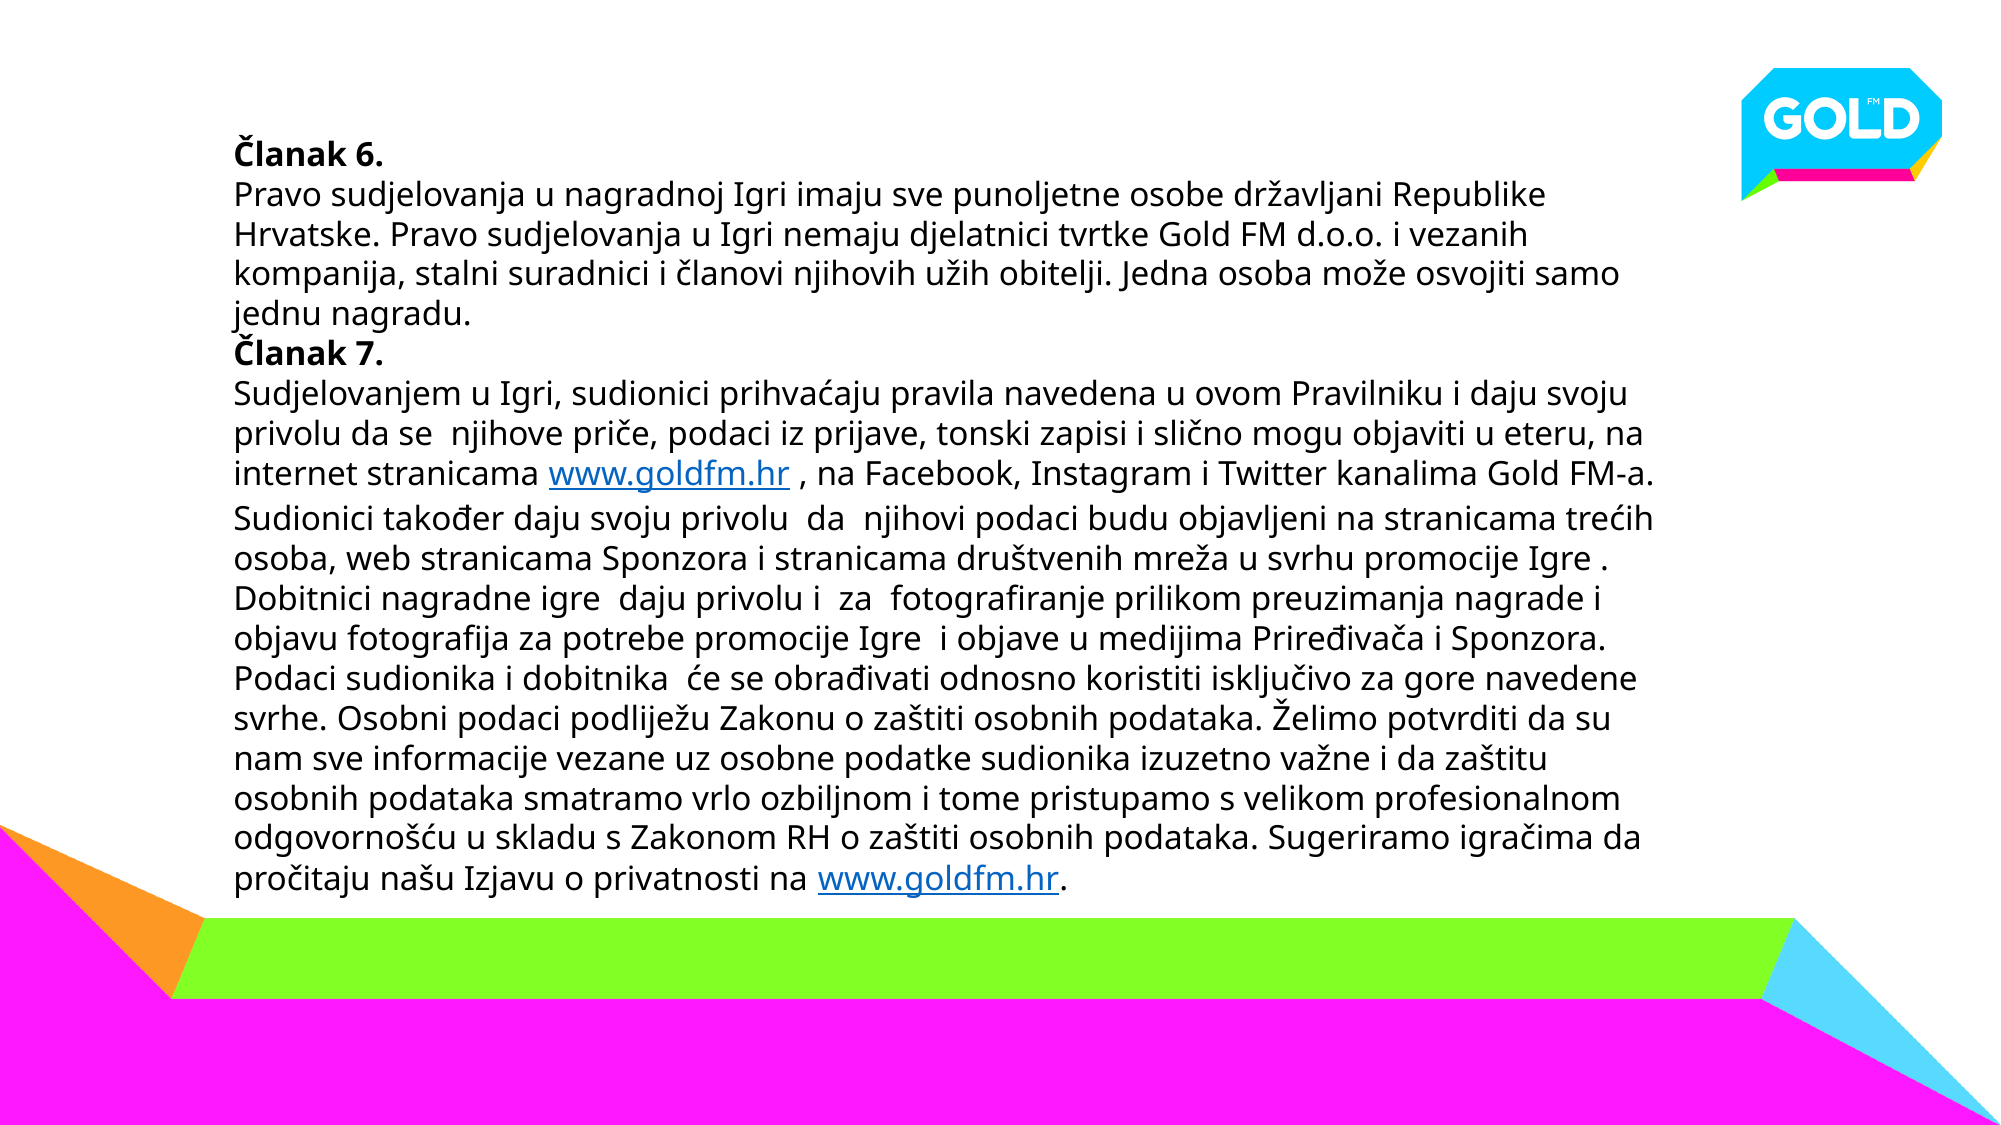

Članak 6.
Pravo sudjelovanja u nagradnoj Igri imaju sve punoljetne osobe državljani Republike Hrvatske. Pravo sudjelovanja u Igri nemaju djelatnici tvrtke Gold FM d.o.o. i vezanih kompanija, stalni suradnici i članovi njihovih užih obitelji. Jedna osoba može osvojiti samo jednu nagradu.
Članak 7.
Sudjelovanjem u Igri, sudionici prihvaćaju pravila navedena u ovom Pravilniku i daju svoju privolu da se njihove priče, podaci iz prijave, tonski zapisi i slično mogu objaviti u eteru, na internet stranicama www.goldfm.hr , na Facebook, Instagram i Twitter kanalima Gold FM-a. Sudionici također daju svoju privolu da njihovi podaci budu objavljeni na stranicama trećih osoba, web stranicama Sponzora i stranicama društvenih mreža u svrhu promocije Igre . Dobitnici nagradne igre daju privolu i za fotografiranje prilikom preuzimanja nagrade i objavu fotografija za potrebe promocije Igre i objave u medijima Priređivača i Sponzora. Podaci sudionika i dobitnika će se obrađivati odnosno koristiti isključivo za gore navedene svrhe. Osobni podaci podliježu Zakonu o zaštiti osobnih podataka. Želimo potvrditi da su nam sve informacije vezane uz osobne podatke sudionika izuzetno važne i da zaštitu osobnih podataka smatramo vrlo ozbiljnom i tome pristupamo s velikom profesionalnom odgovornošću u skladu s Zakonom RH o zaštiti osobnih podataka. Sugeriramo igračima da pročitaju našu Izjavu o privatnosti na www.goldfm.hr.